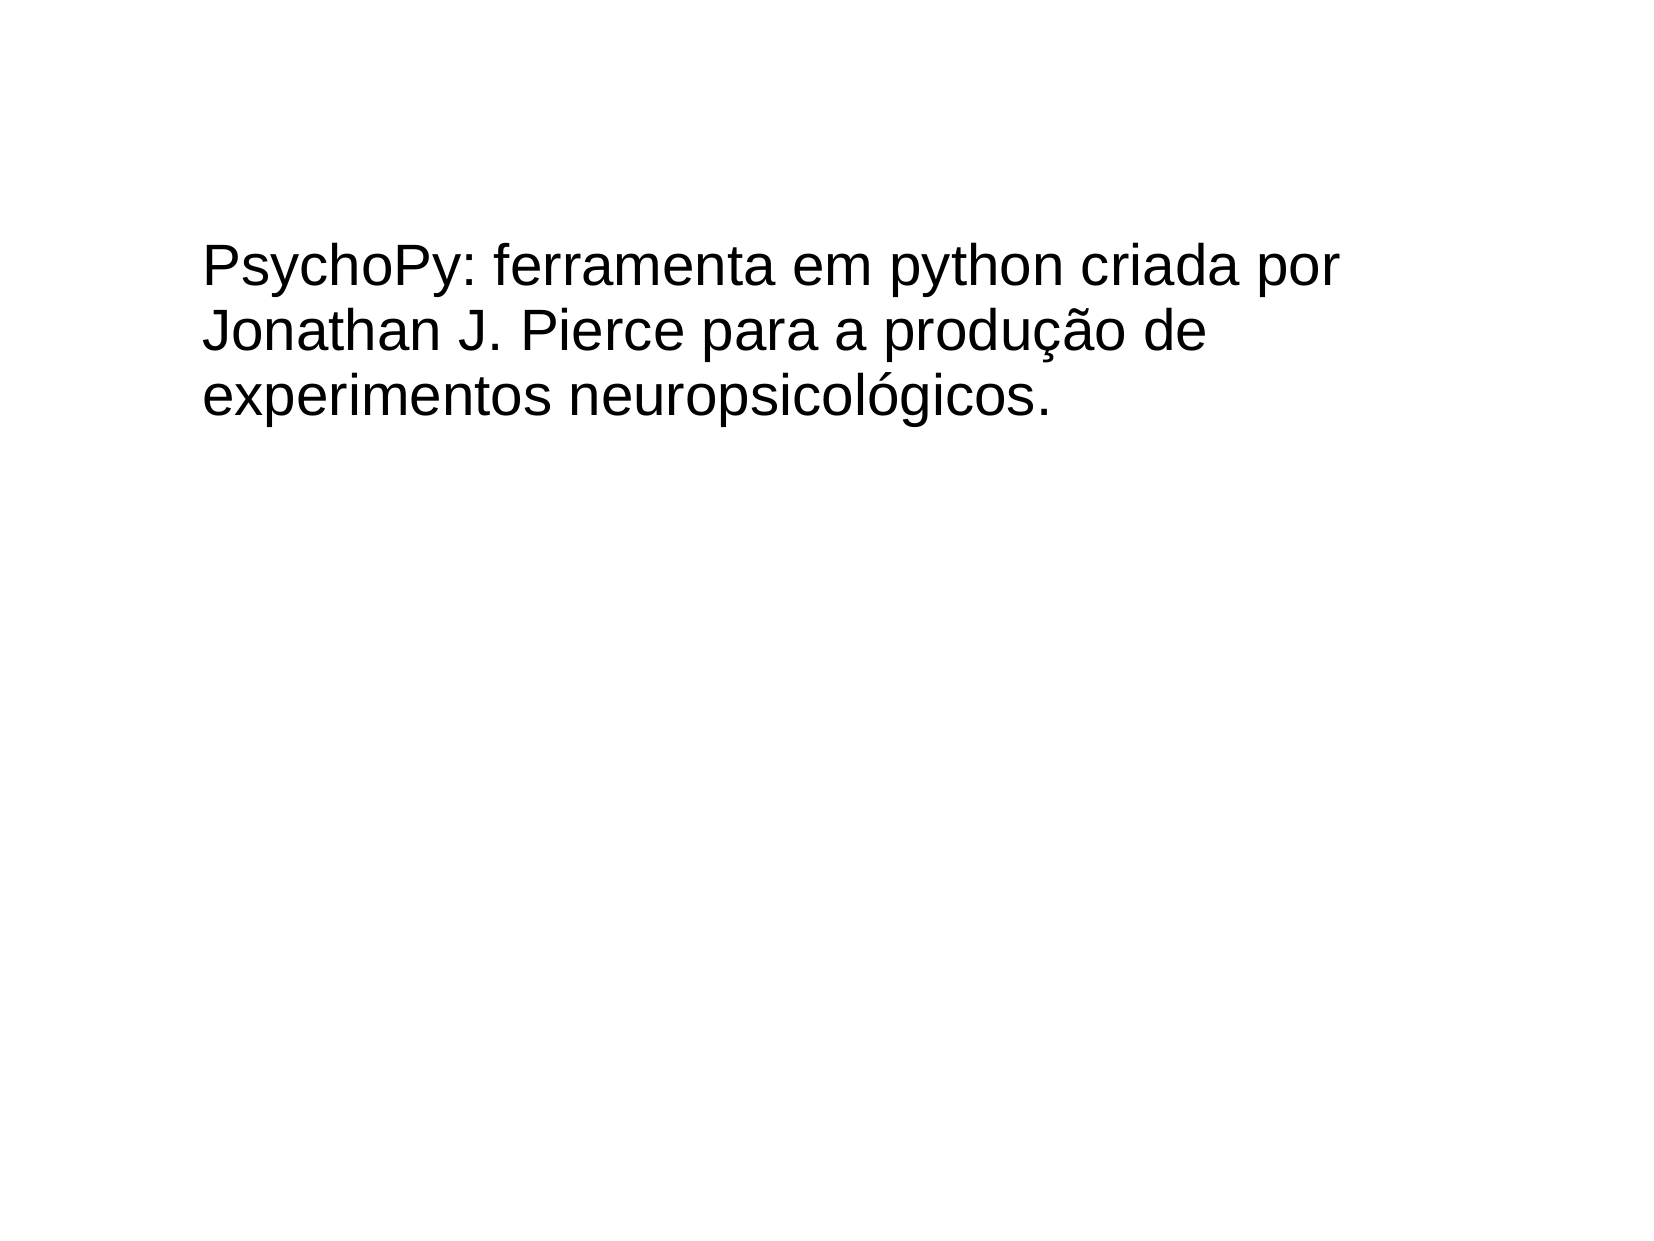

PsychoPy: ferramenta em python criada por Jonathan J. Pierce para a produção de experimentos neuropsicológicos.